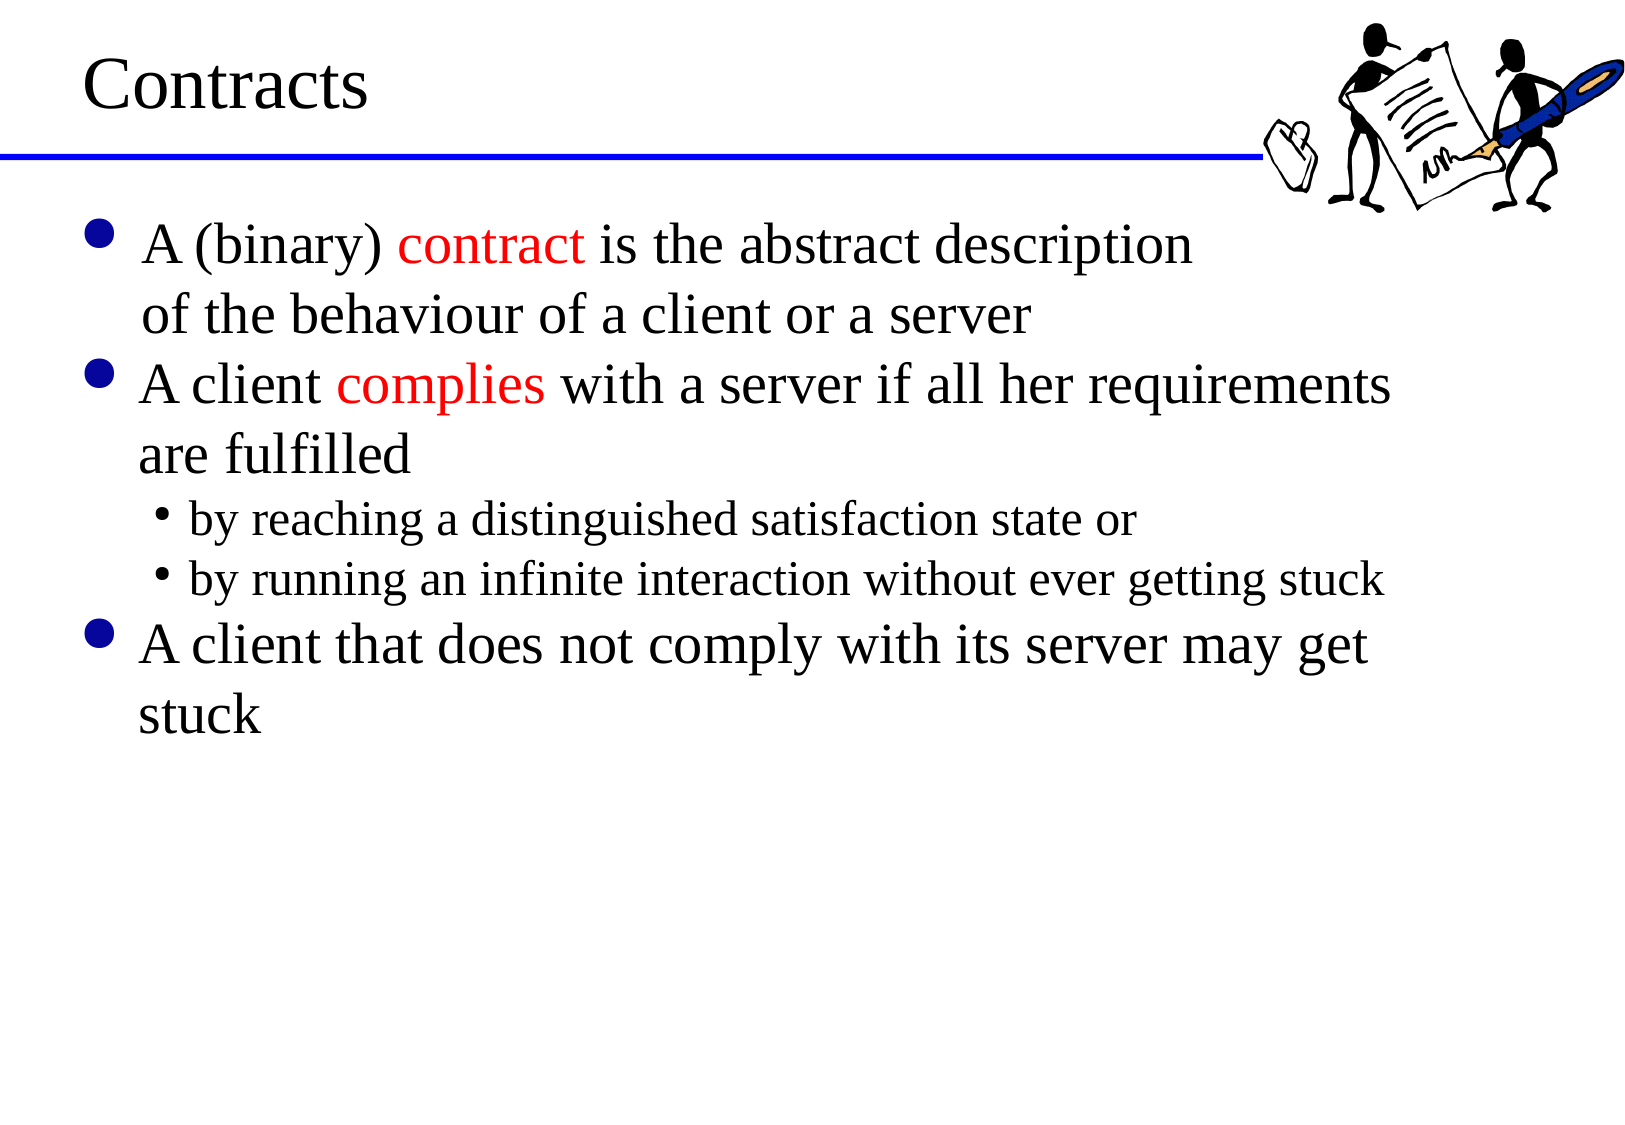

Contracts
A (binary) contract is the abstract description
of the behaviour of a client or a server
A client complies with a server if all her requirements are fulfilled
by reaching a distinguished satisfaction state or
by running an infinite interaction without ever getting stuck
A client that does not comply with its server may get stuck